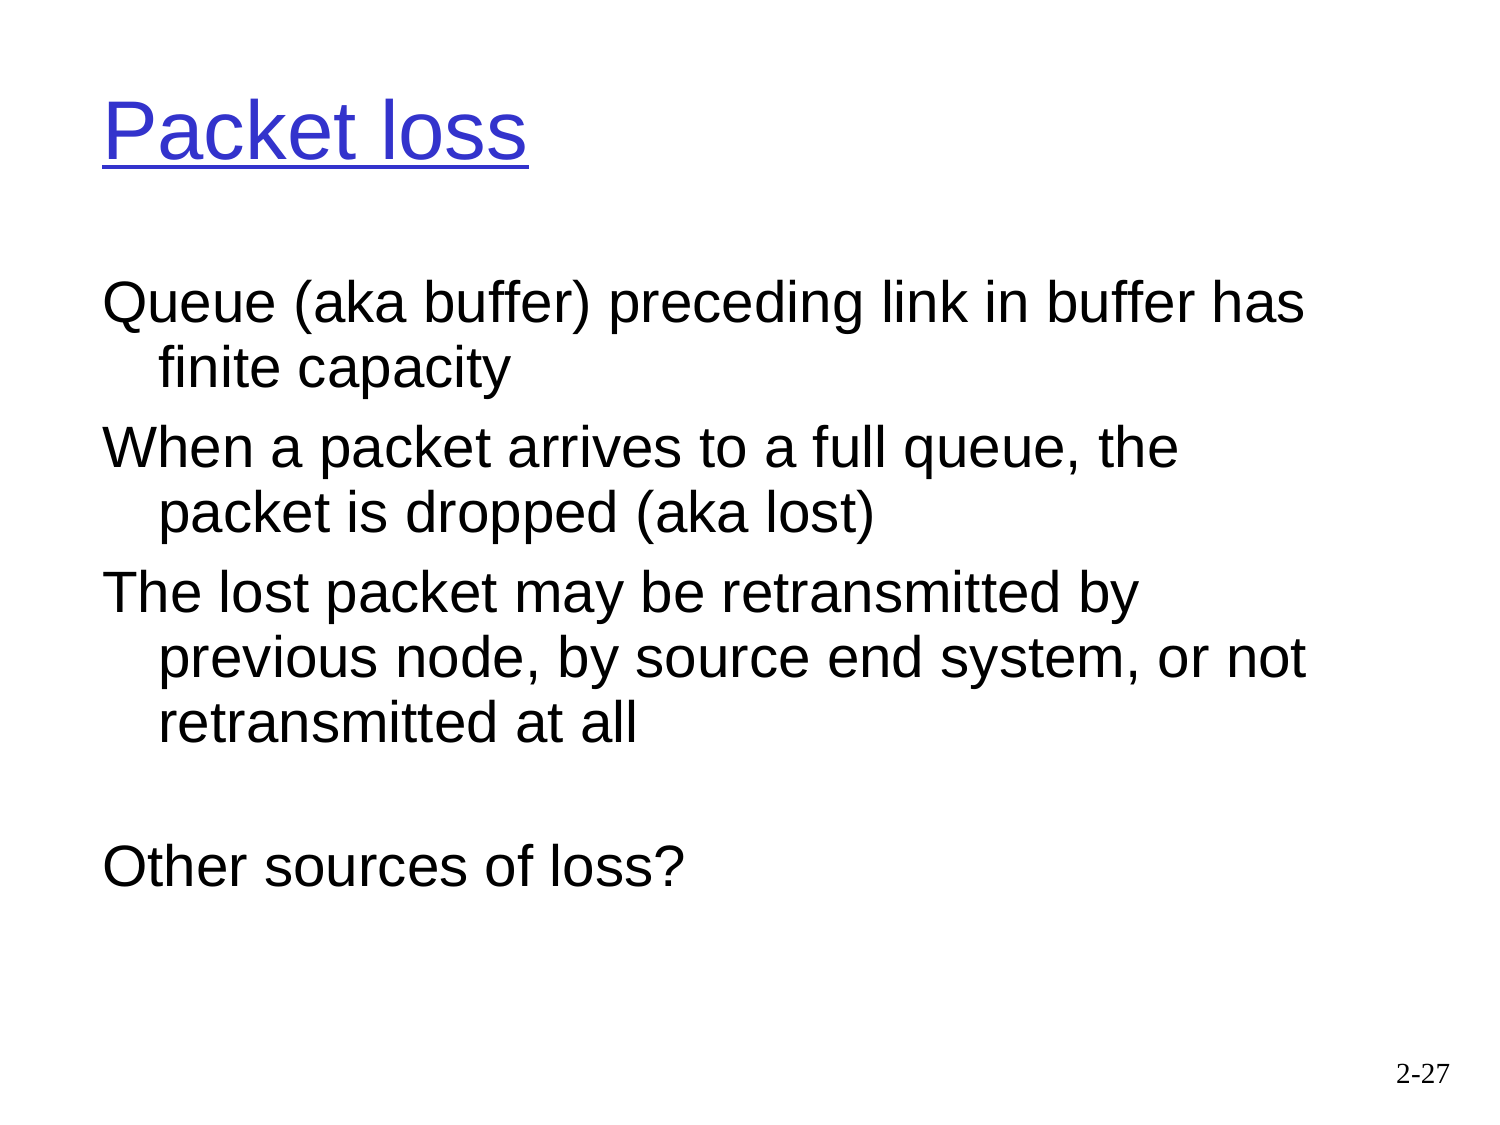

# Packet loss
Queue (aka buffer) preceding link in buffer has finite capacity
When a packet arrives to a full queue, the packet is dropped (aka lost)
The lost packet may be retransmitted by previous node, by source end system, or not retransmitted at all
Other sources of loss?
27